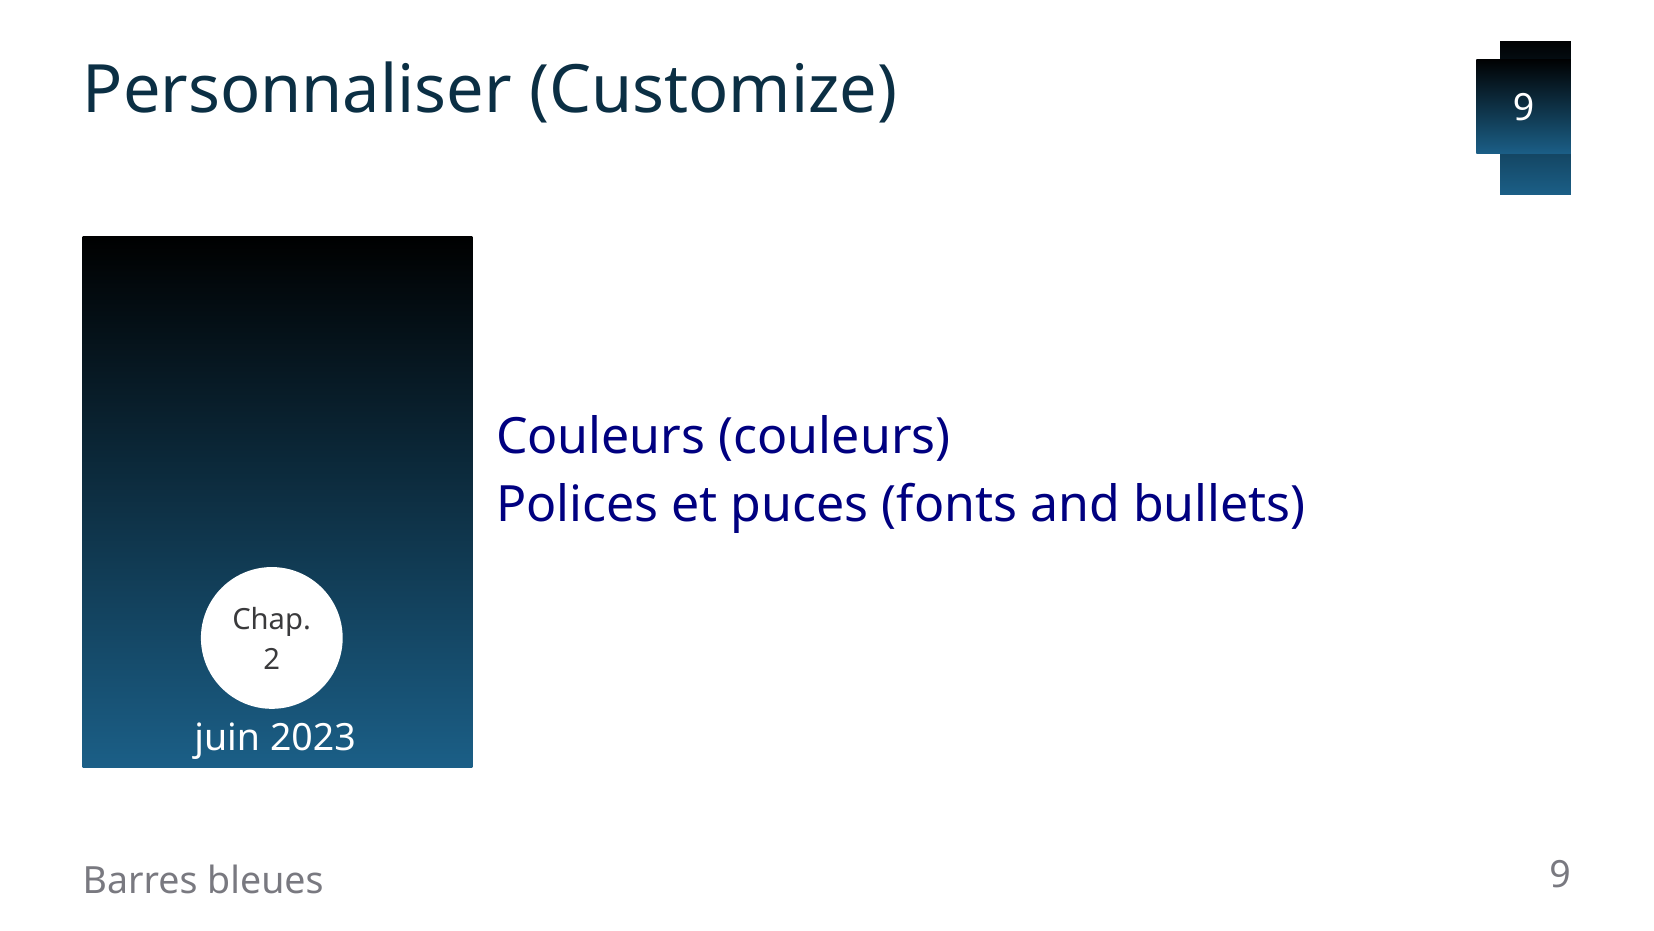

# Personnaliser (Customize)
Couleurs (couleurs)
Polices et puces (fonts and bullets)
Chap. 2
juin 2023
Barres bleues
9